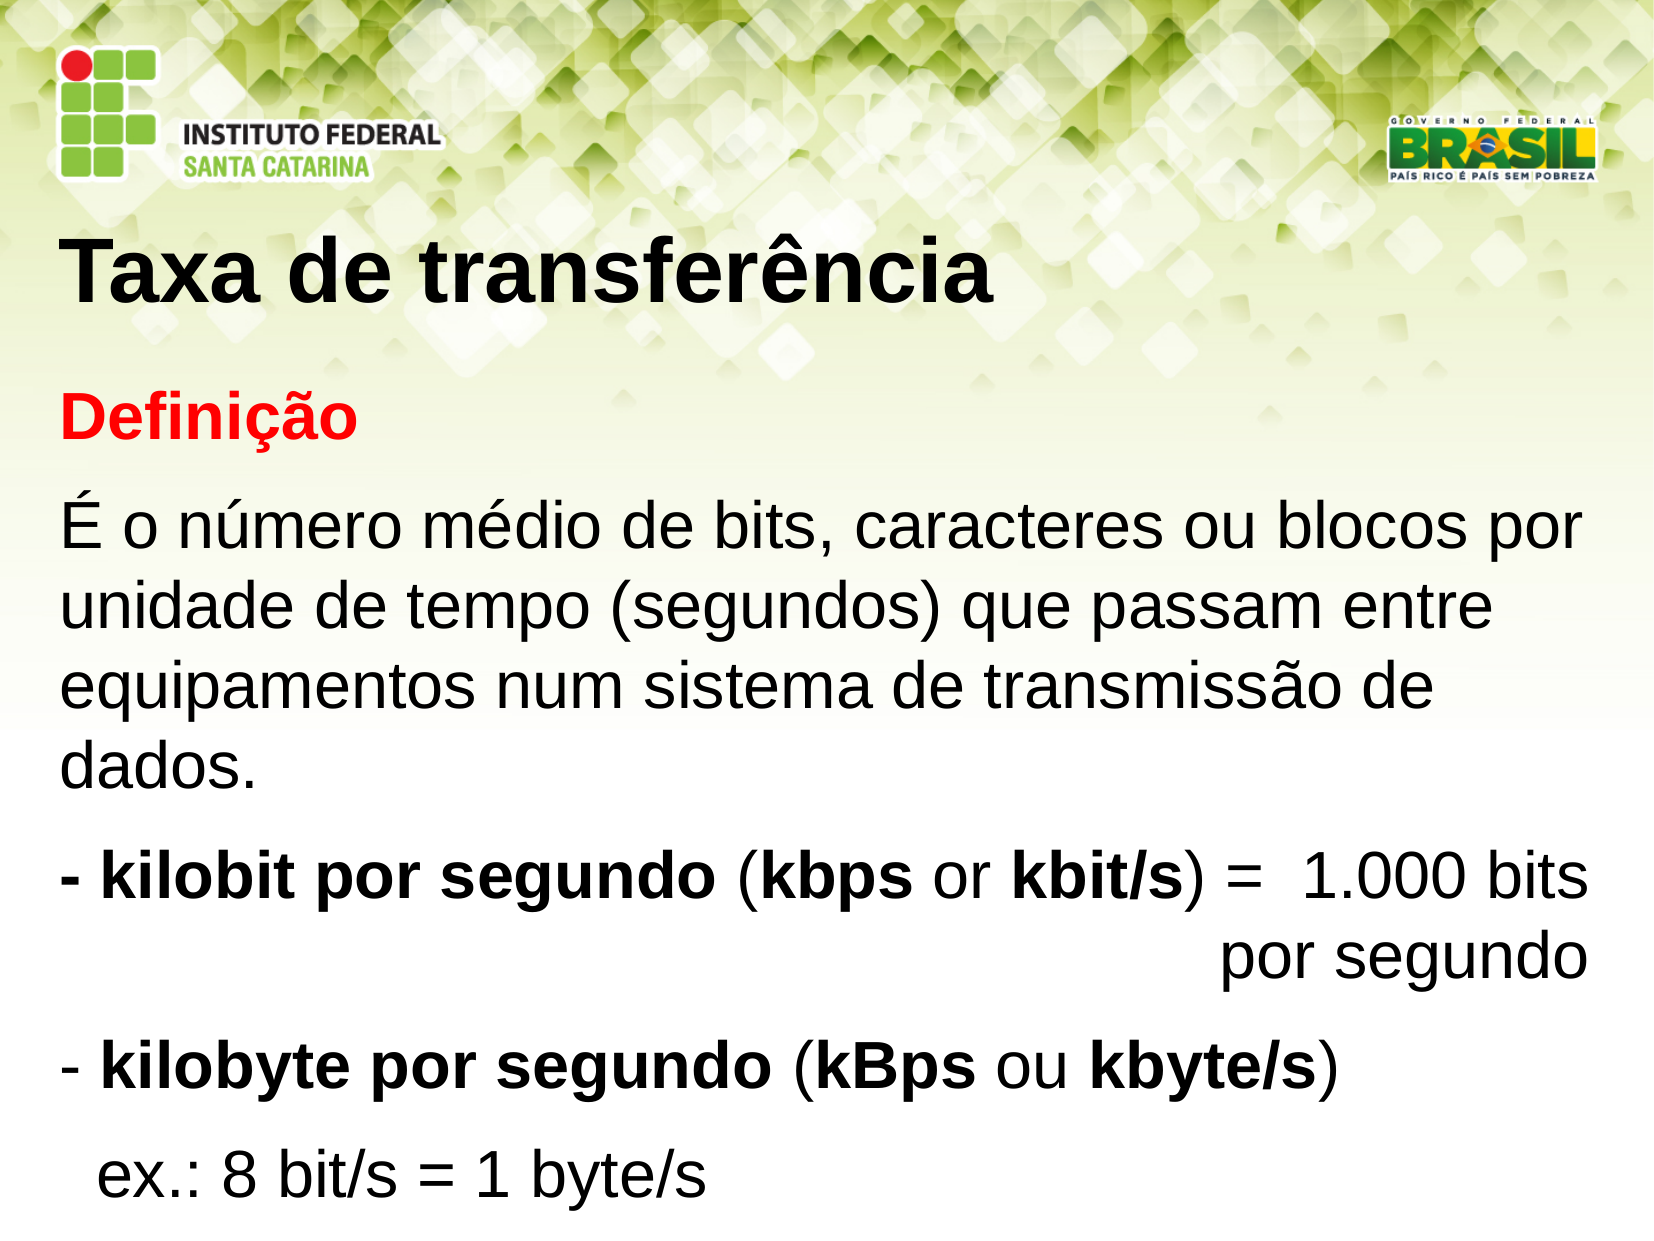

# Taxa de transferência
Definição
É o número médio de bits, caracteres ou blocos por unidade de tempo (segundos) que passam entre equipamentos num sistema de transmissão de dados.
- kilobit por segundo (kbps or kbit/s) = 1.000 bits 														 por segundo
- kilobyte por segundo (kBps ou kbyte/s)
 ex.: 8 bit/s = 1 byte/s